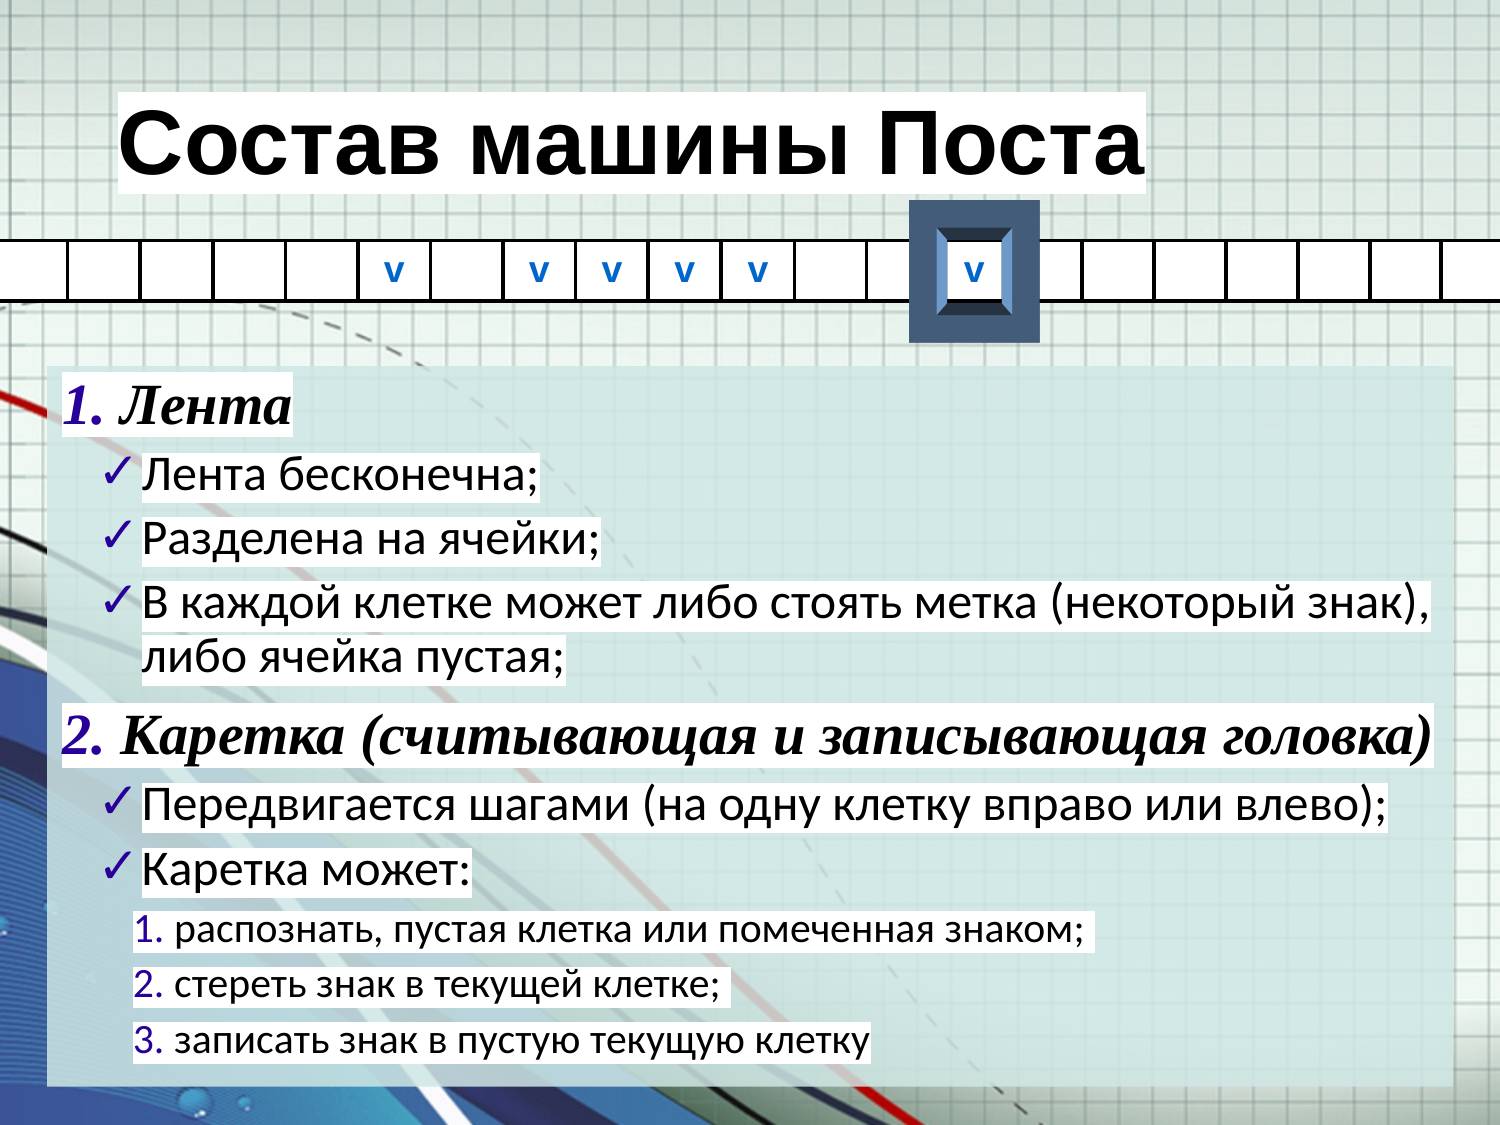

Состав машины Поста
| | | | | | v | | v | v | v | v | | | v | | | | | | | | |
| --- | --- | --- | --- | --- | --- | --- | --- | --- | --- | --- | --- | --- | --- | --- | --- | --- | --- | --- | --- | --- | --- |
#
Лента
Лента бесконечна;
Разделена на ячейки;
В каждой клетке может либо сто­ять метка (некоторый знак), либо ячейка пустая;
Каретка (считывающая и записывающая головка)
Передвигается шагами (на одну клетку вправо или влево);
Каретка может:
распознать, пустая клетка или помеченная знаком;
стереть знак в текущей клетке;
записать знак в пустую текущую клетку